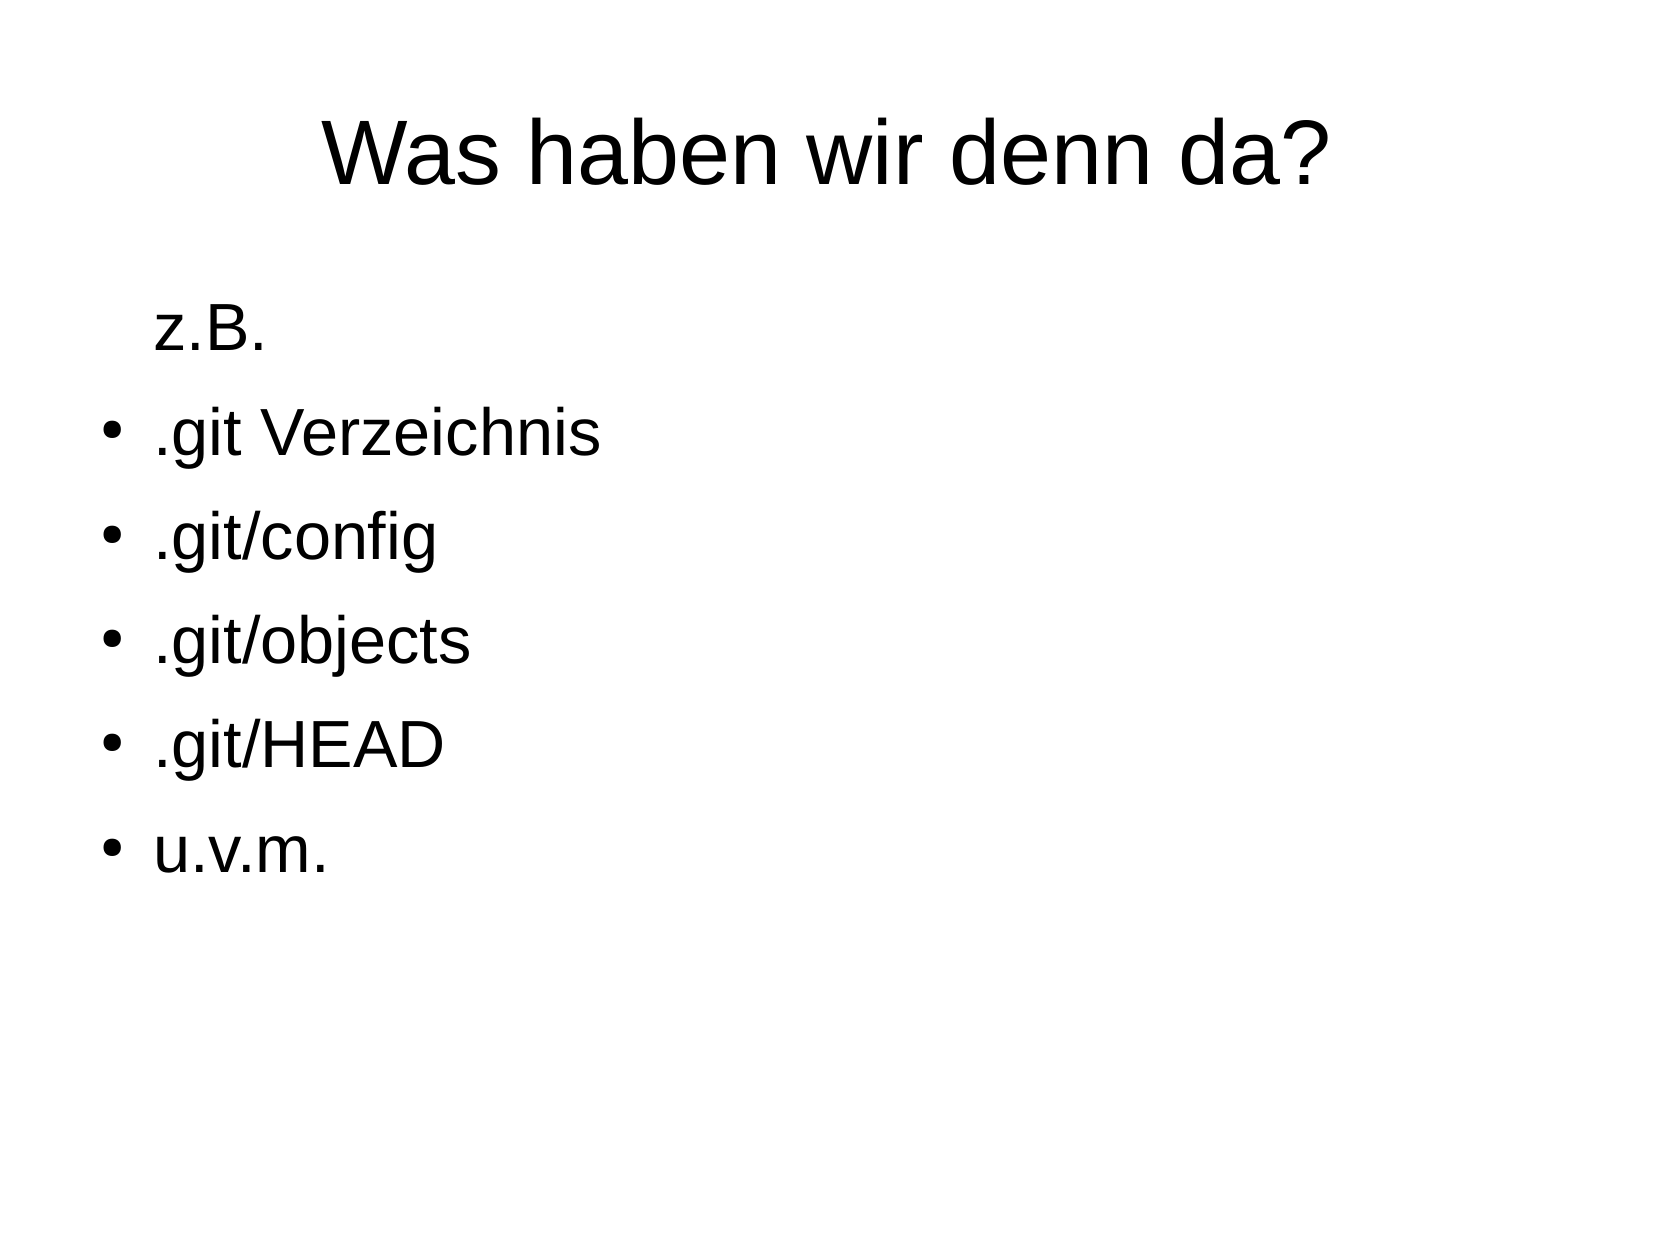

# Was haben wir denn da?
z.B.
.git Verzeichnis
.git/config
.git/objects
.git/HEAD
u.v.m.